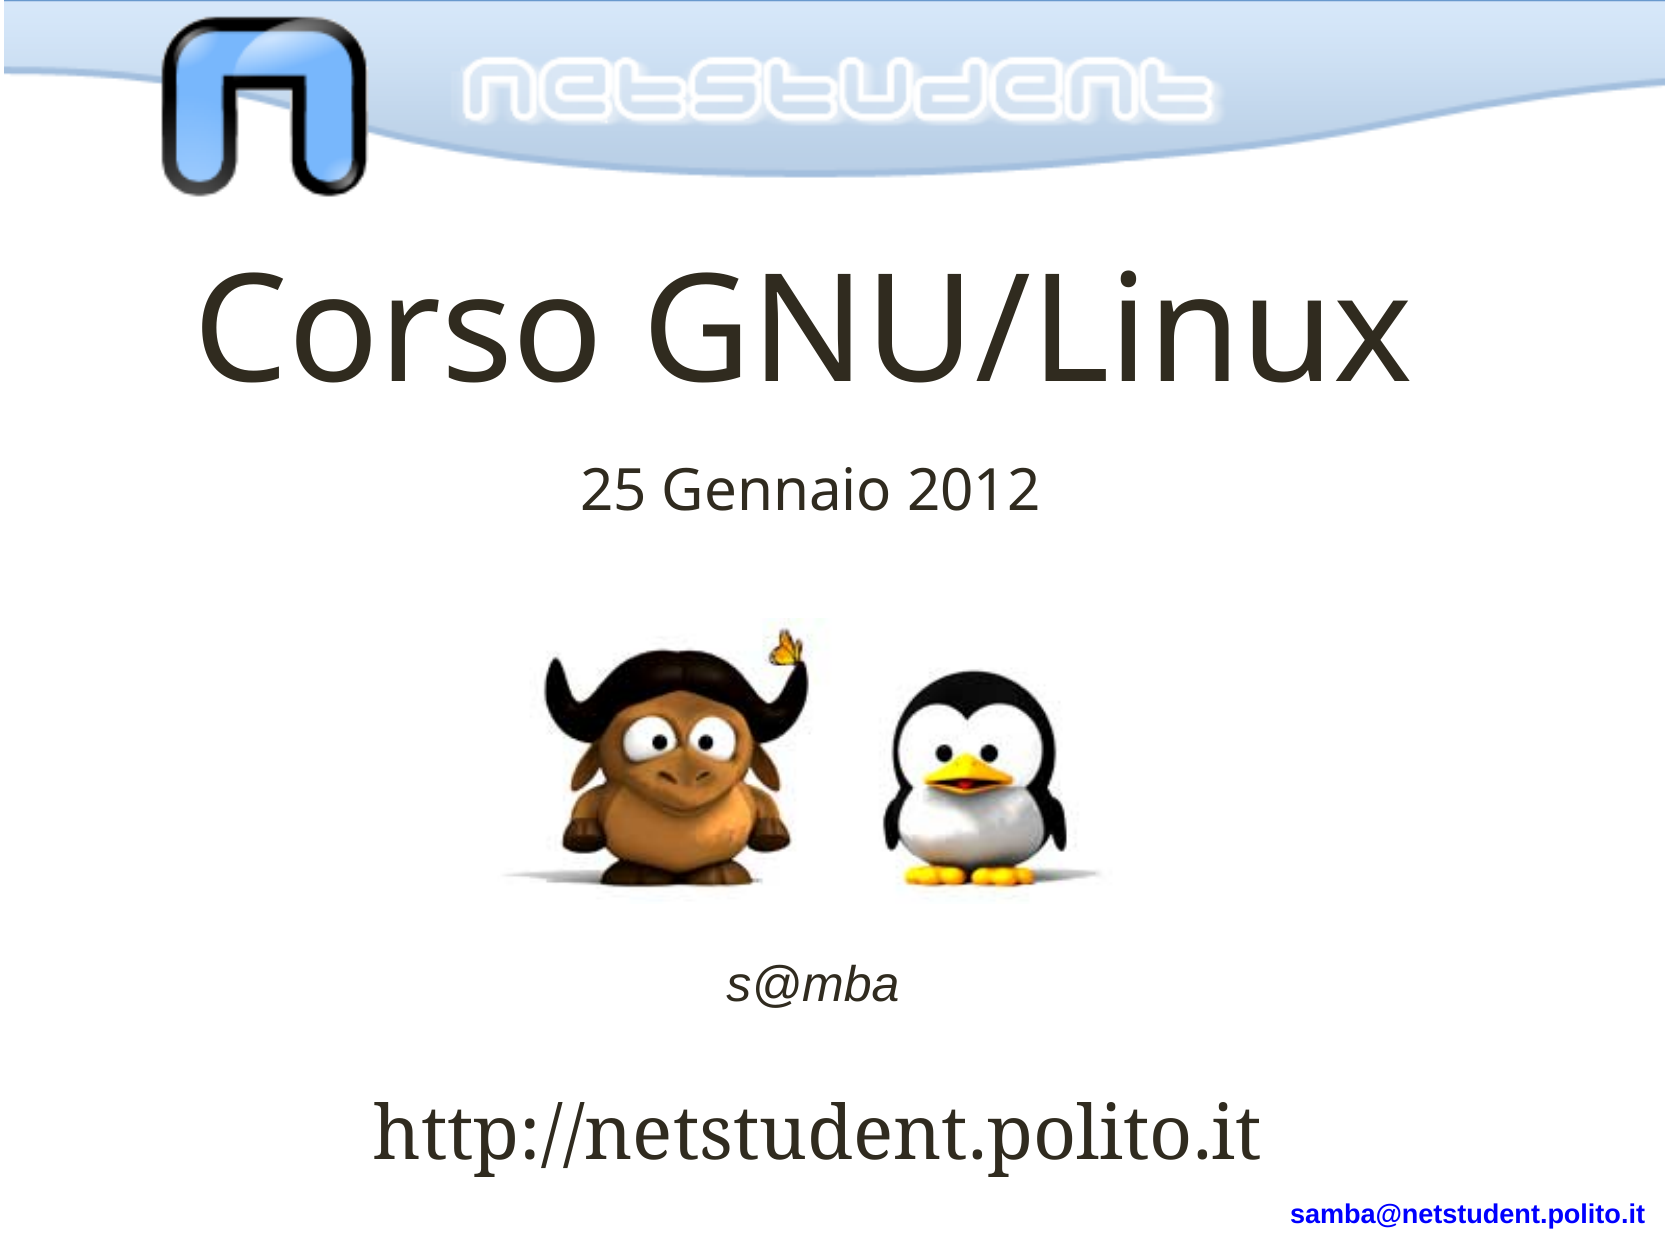

# Corso GNU/Linux
25 Gennaio 2012
s@mba
http://netstudent.polito.it
samba@netstudent.polito.it